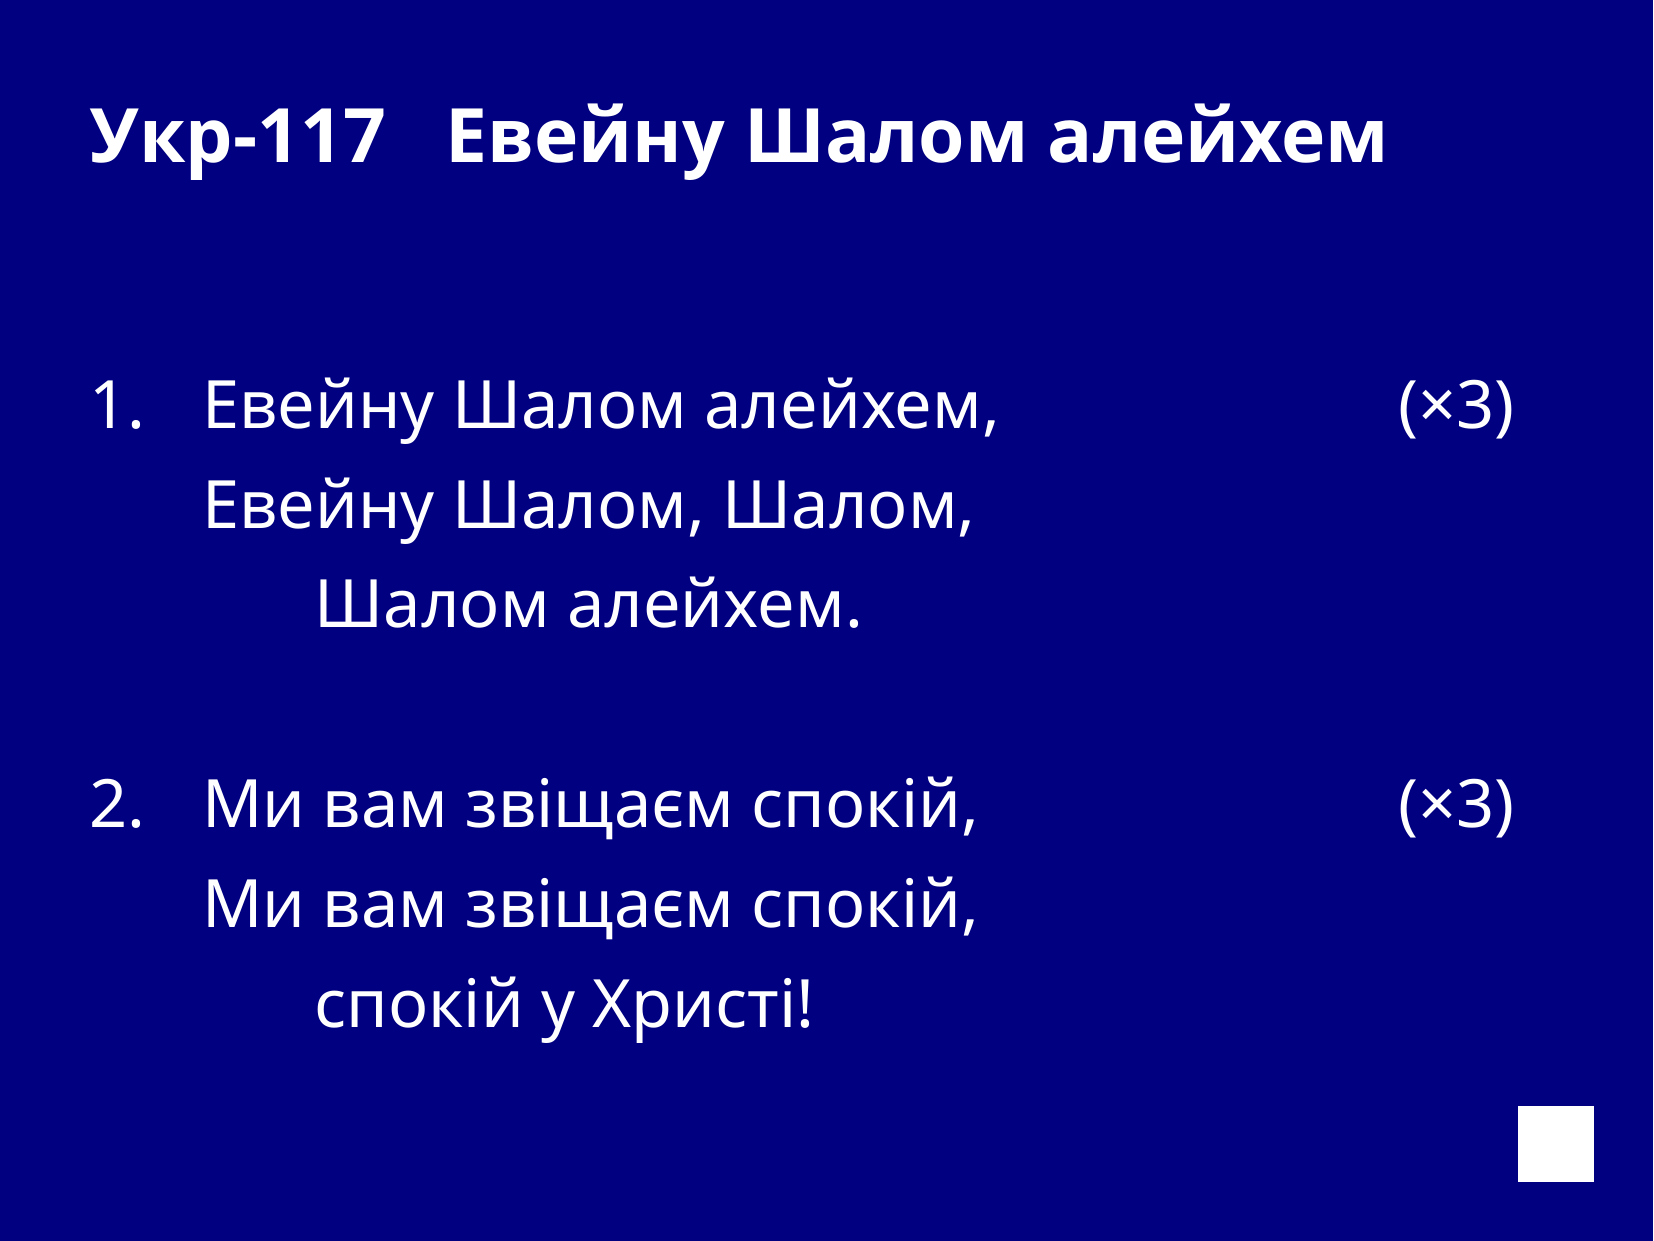

Укр-117 Евейну Шалом алейхем
1.	Евейну Шалом алейхем,	(×3)
	Евейну Шалом, Шалом,
		Шалом алейхем.
2.	Ми вам звіщаєм спокій,	(×3)
	Ми вам звіщаєм спокій,
		спокій у Христі!